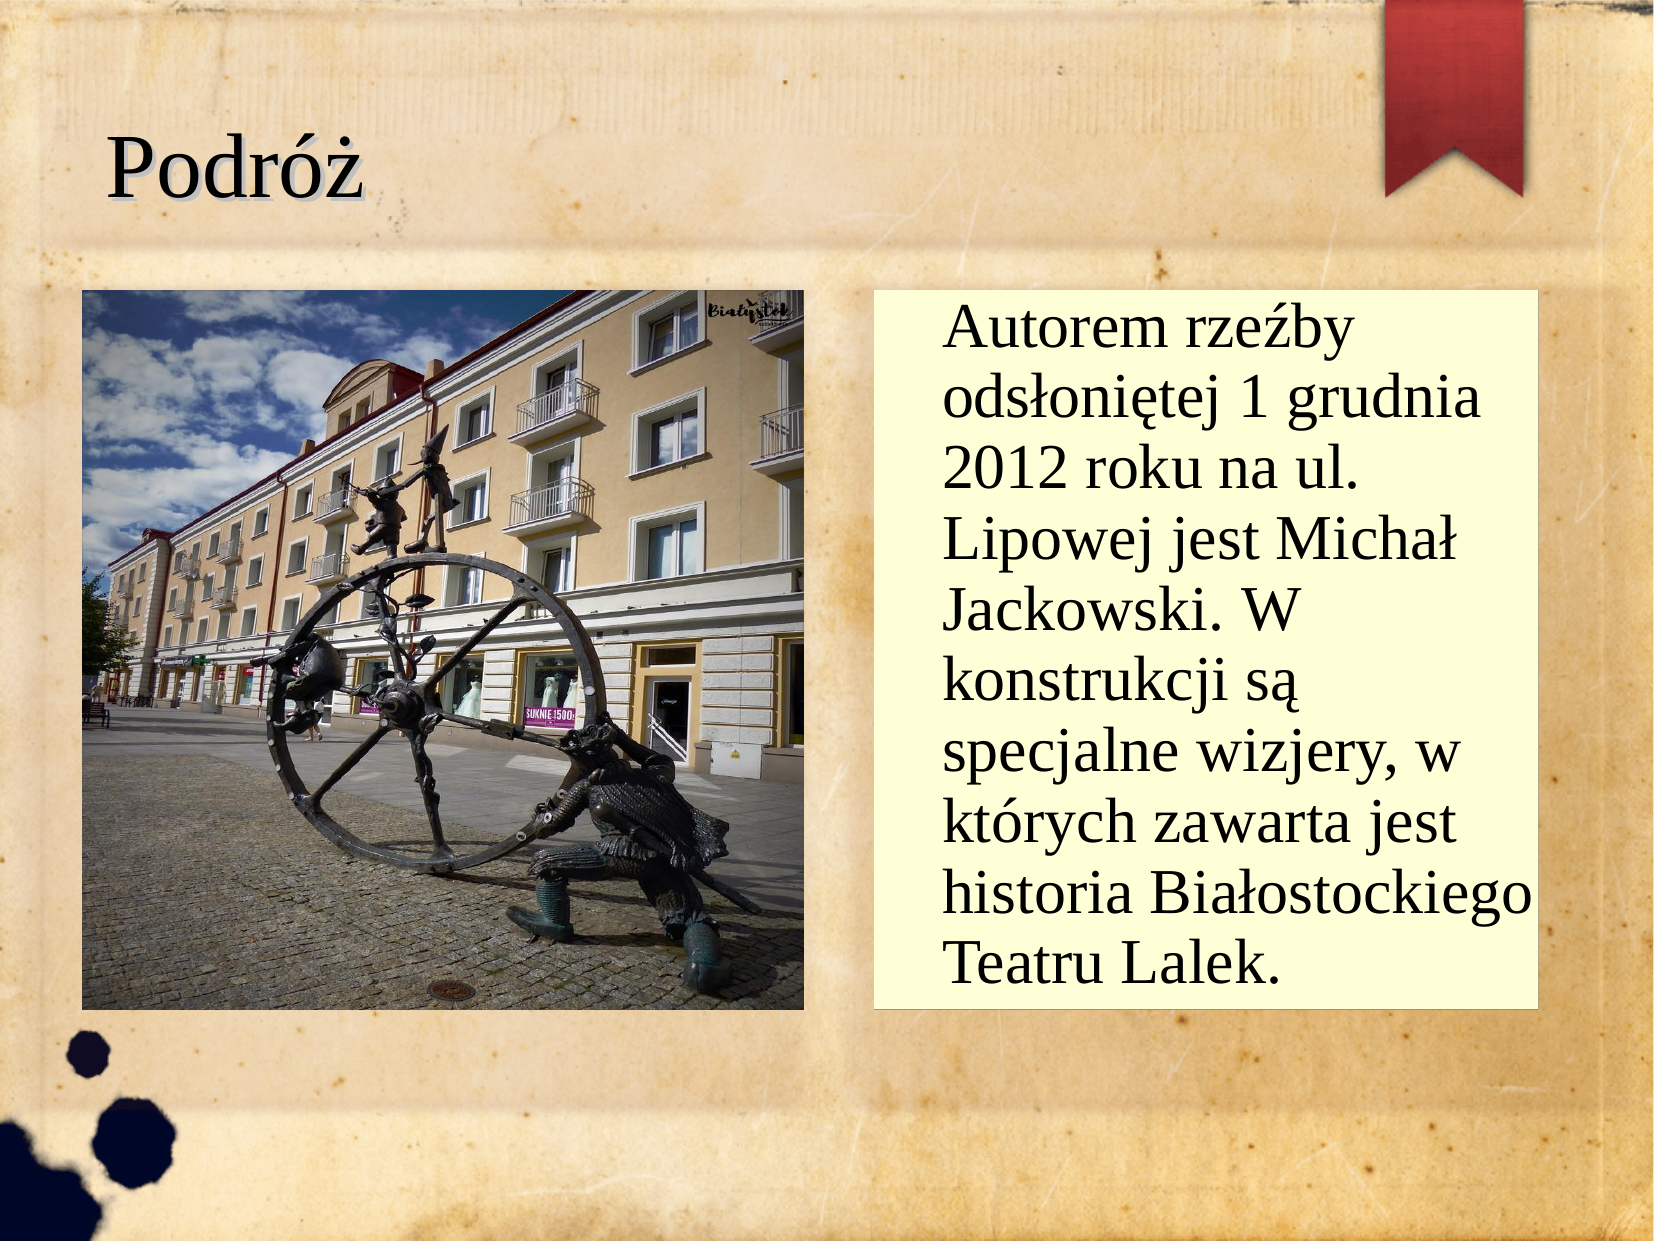

# Podróż
Autorem rzeźby odsłoniętej 1 grudnia 2012 roku na ul. Lipowej jest Michał Jackowski. W konstrukcji są specjalne wizjery, w których zawarta jest historia Białostockiego Teatru Lalek.